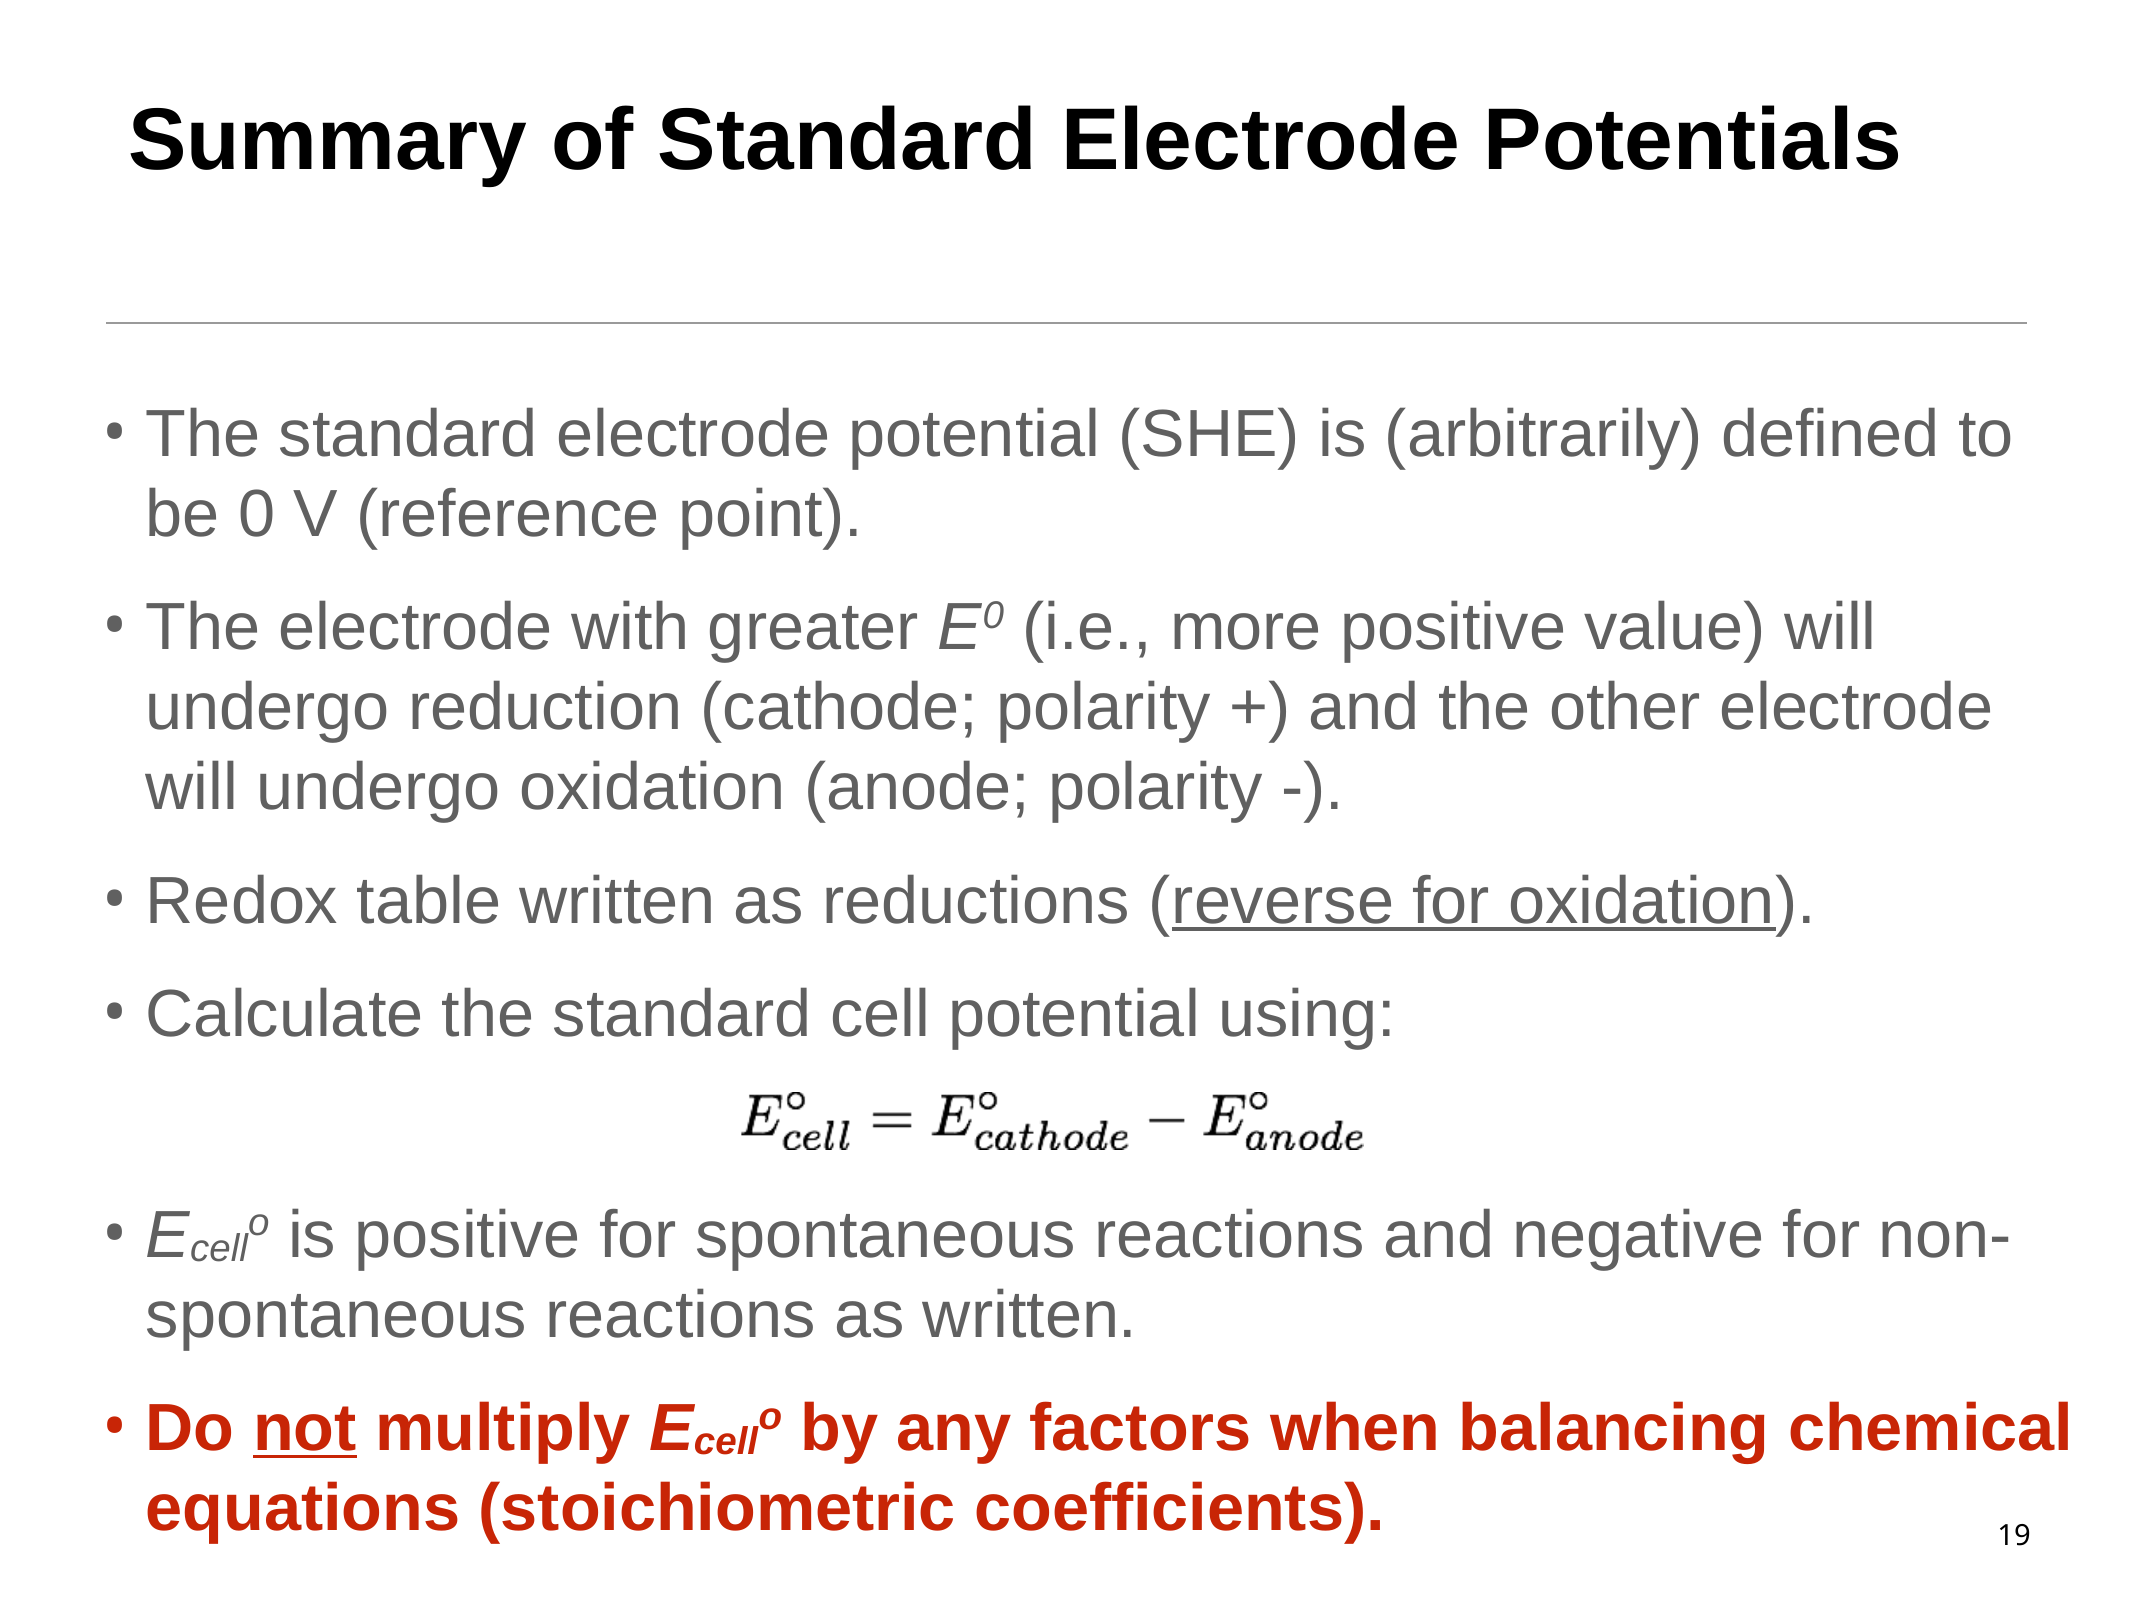

# Summary of Standard Electrode Potentials
The standard electrode potential (SHE) is (arbitrarily) defined to be 0 V (reference point).
The electrode with greater E0 (i.e., more positive value) will undergo reduction (cathode; polarity +) and the other electrode will undergo oxidation (anode; polarity -).
Redox table written as reductions (reverse for oxidation).
Calculate the standard cell potential using:
Ecello is positive for spontaneous reactions and negative for non-spontaneous reactions as written.
Do not multiply Ecello by any factors when balancing chemical equations (stoichiometric coefficients).
19